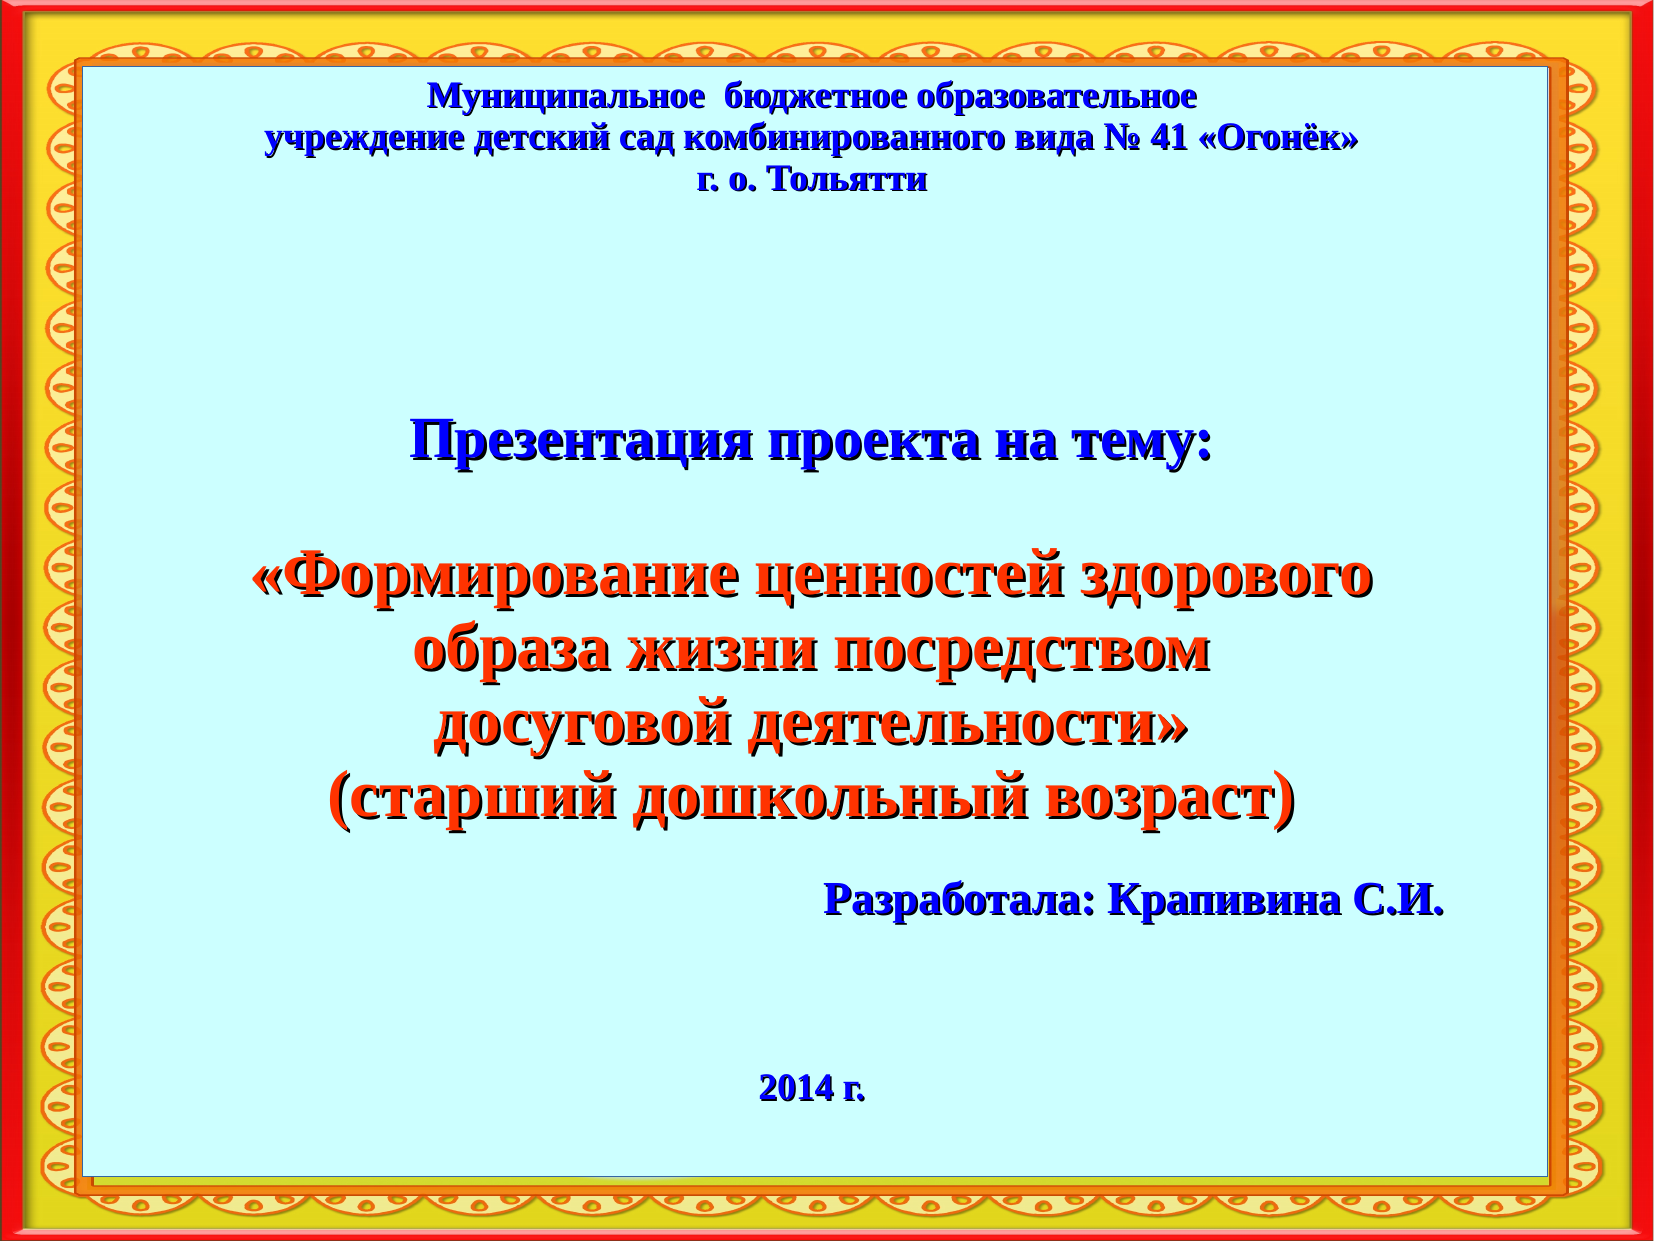

#
Муниципальное бюджетное образовательное
учреждение детский сад комбинированного вида № 41 «Огонёк»
г. о. Тольятти
Презентация проекта на тему:
«Формирование ценностей здорового
образа жизни посредством
досуговой деятельности»
(старший дошкольный возраст)
 Разработала: Крапивина С.И.
2014 г.